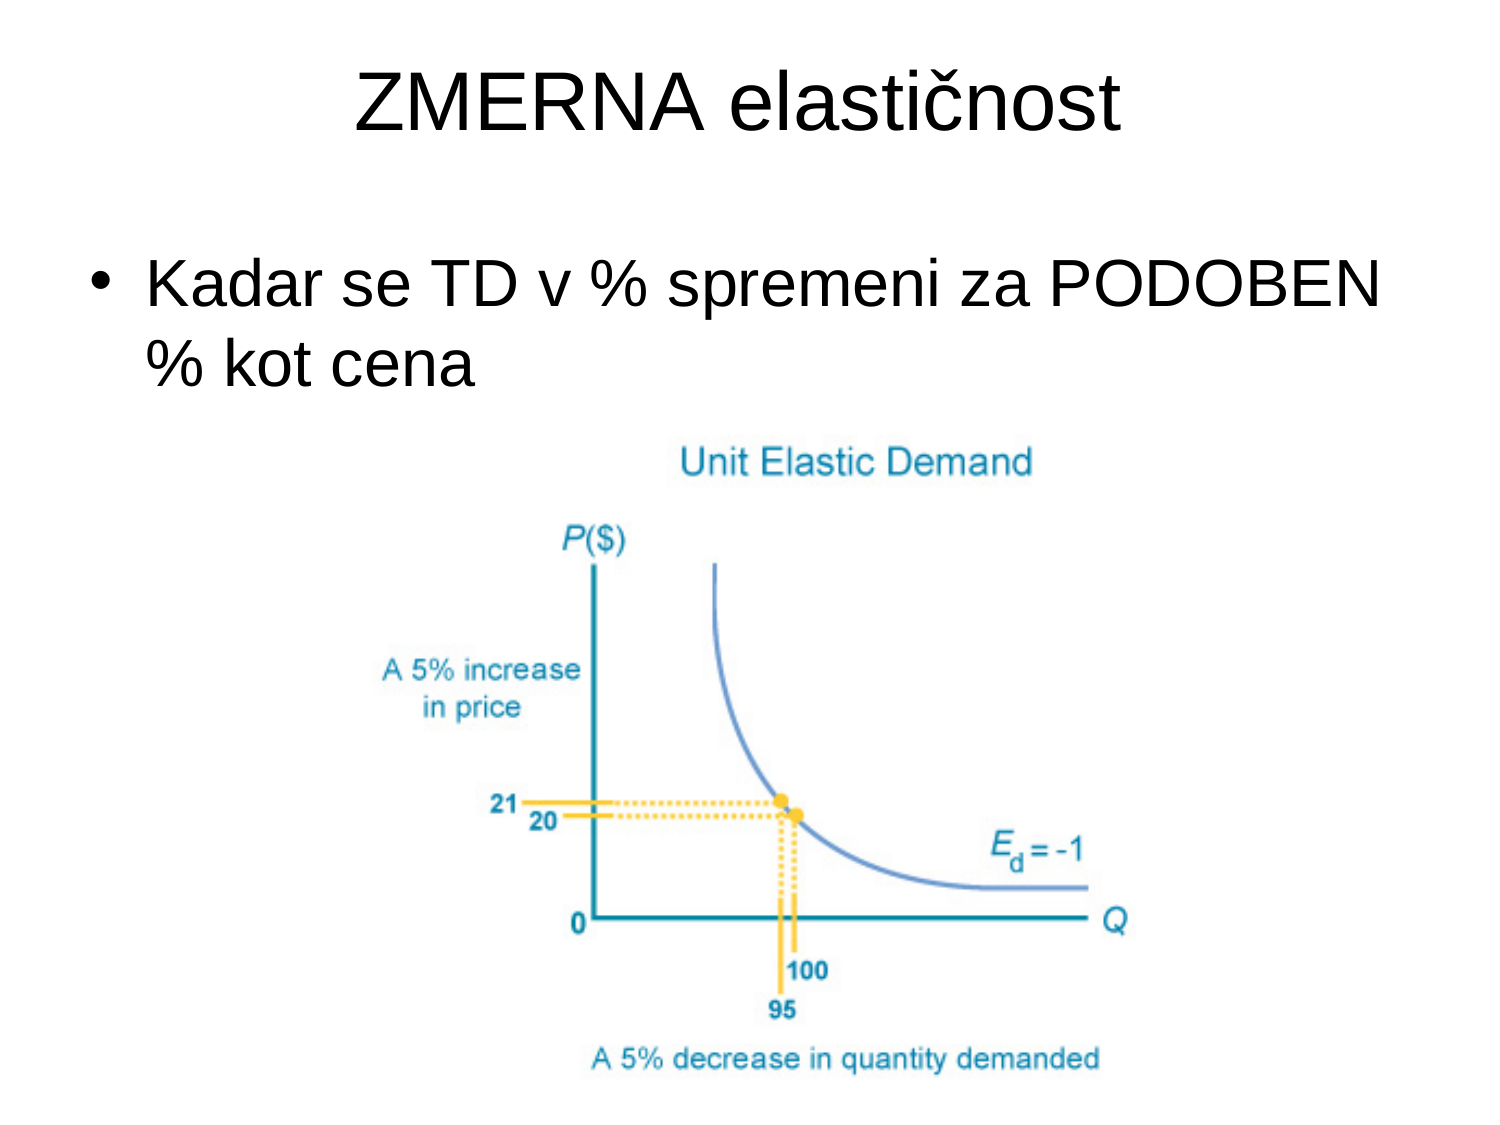

# ZMERNA elastičnost
Kadar se TD v % spremeni za PODOBEN % kot cena